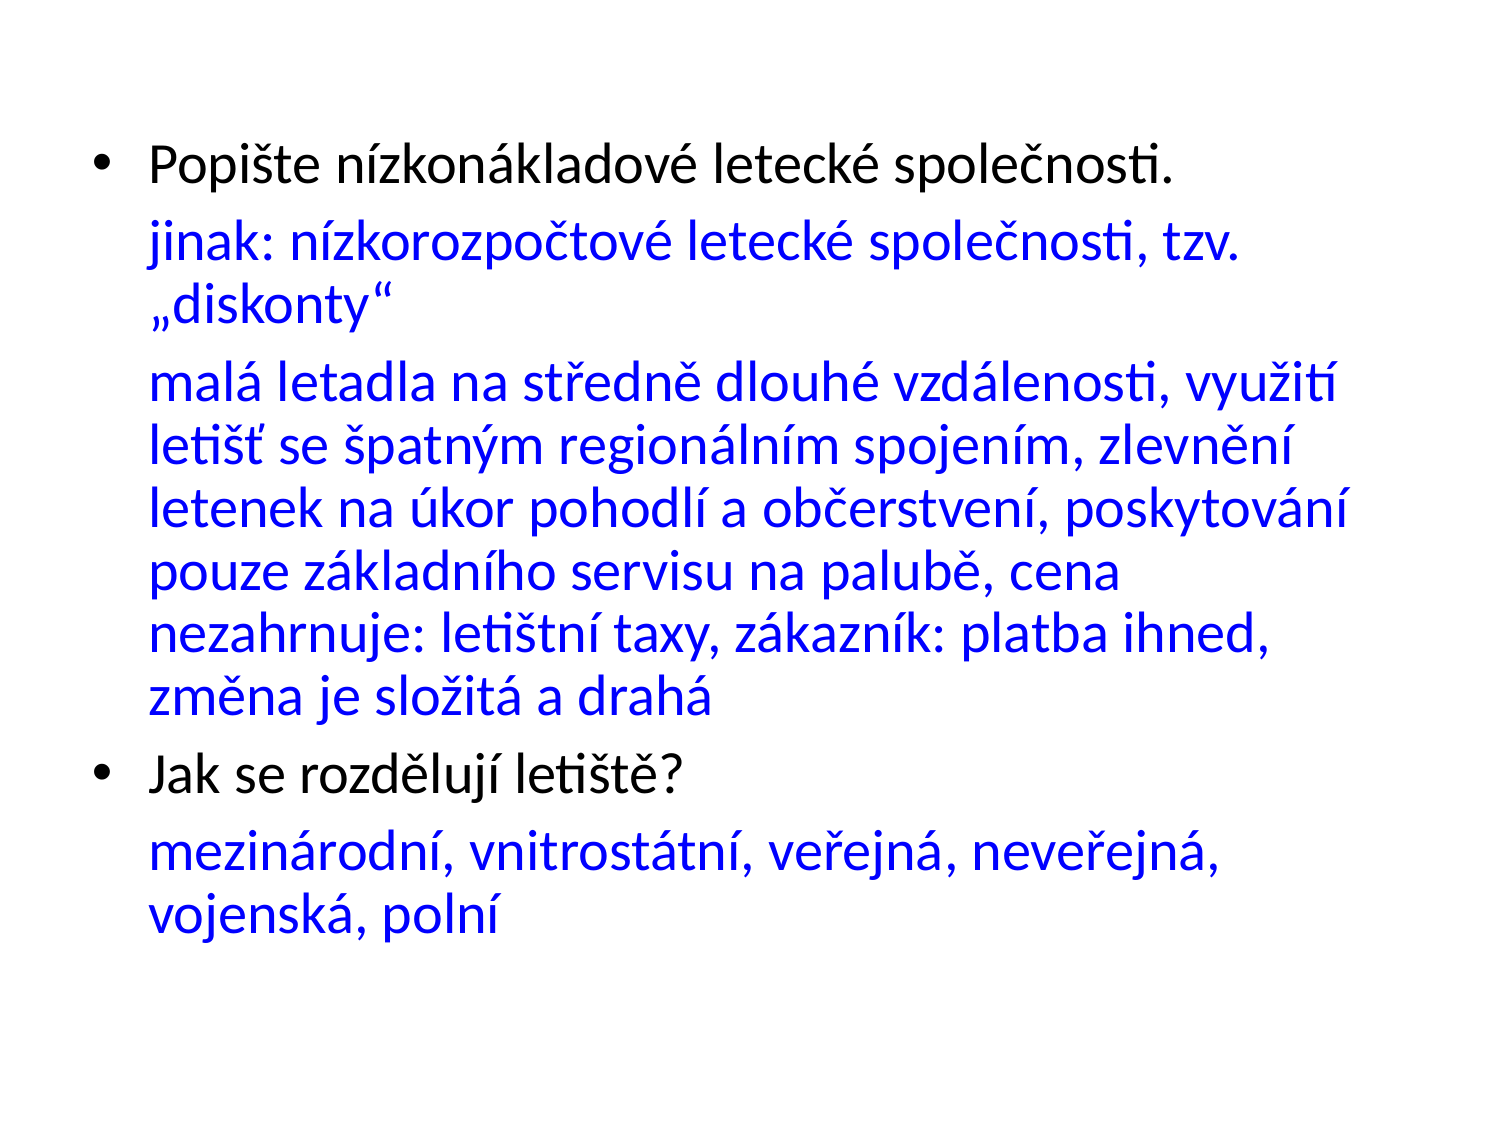

# Popište nízkonákladové letecké společnosti.
	jinak: nízkorozpočtové letecké společnosti, tzv. „diskonty“
	malá letadla na středně dlouhé vzdálenosti, využití letišť se špatným regionálním spojením, zlevnění letenek na úkor pohodlí a občerstvení, poskytování pouze základního servisu na palubě, cena nezahrnuje: letištní taxy, zákazník: platba ihned, změna je složitá a drahá
Jak se rozdělují letiště?
	mezinárodní, vnitrostátní, veřejná, neveřejná, vojenská, polní